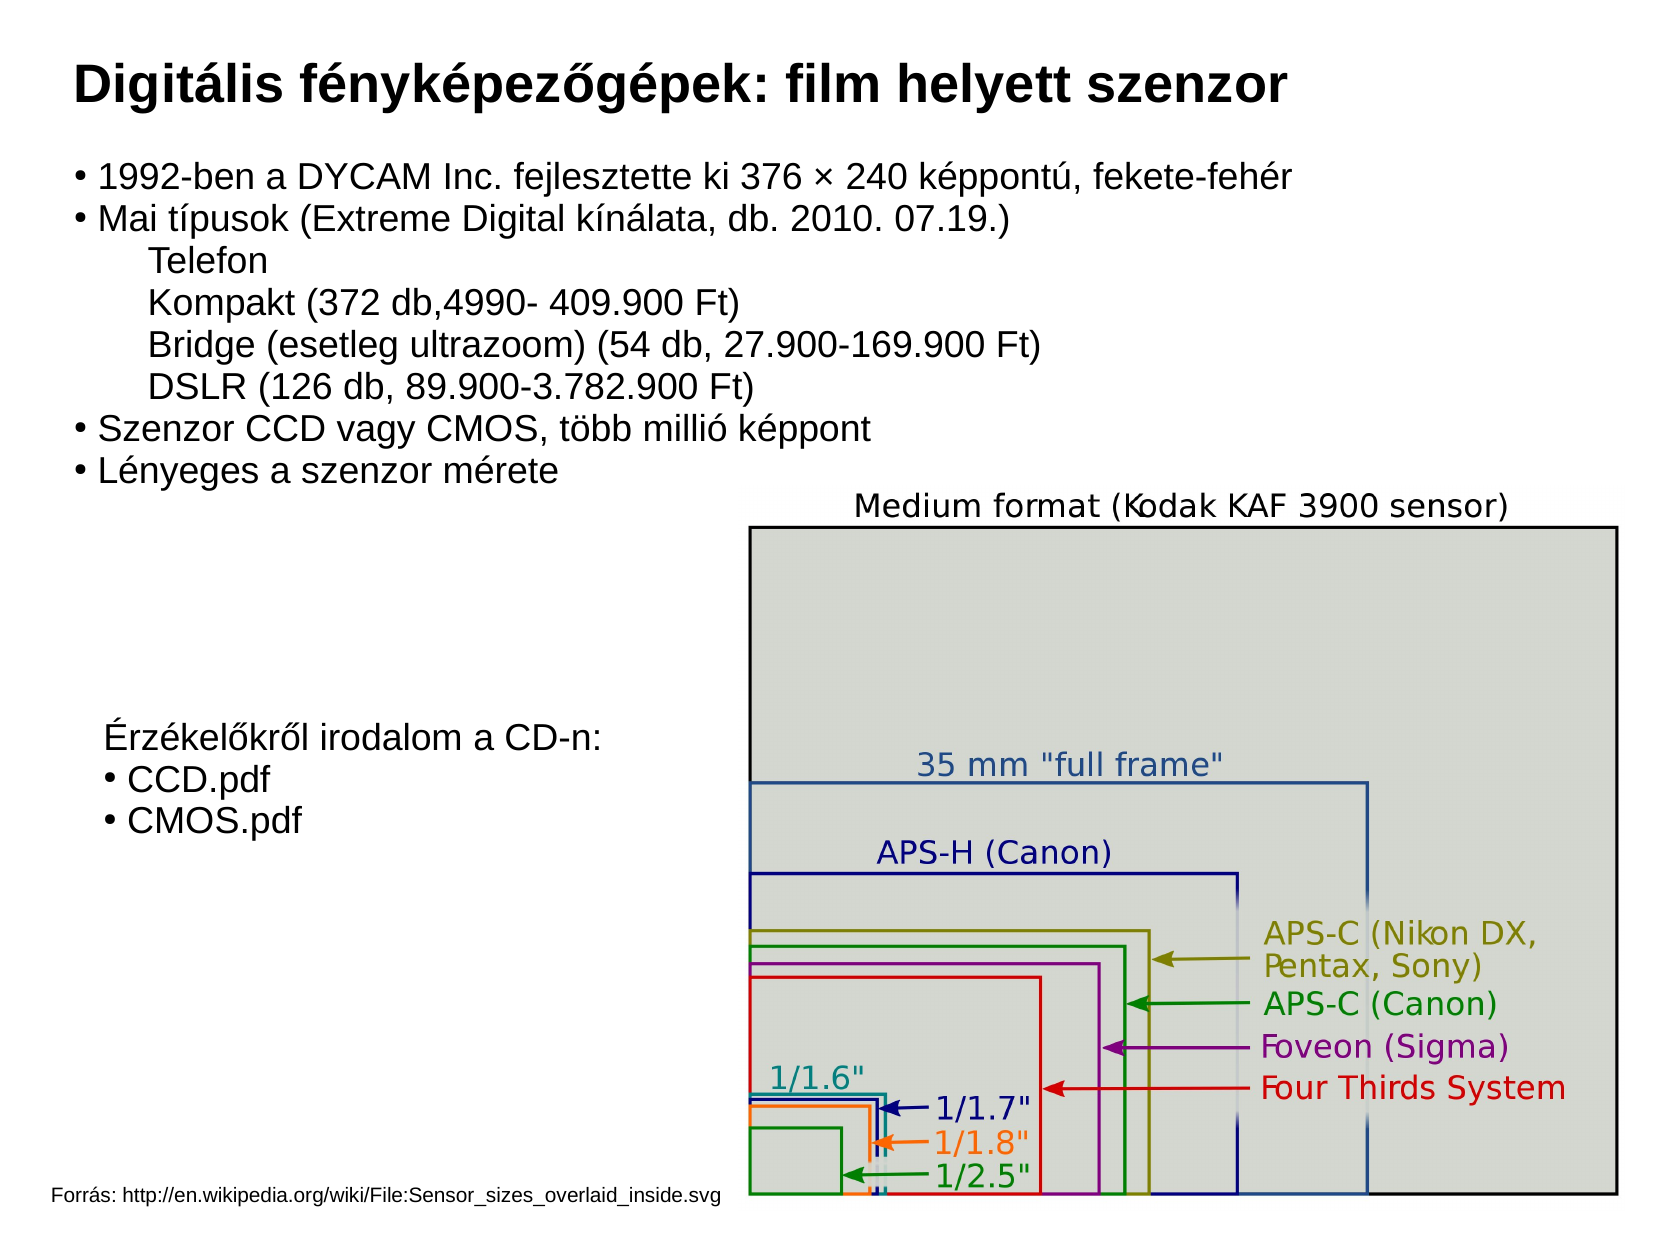

Digitális fényképezőgépek: film helyett szenzor
 1992-ben a DYCAM Inc. fejlesztette ki 376 × 240 képpontú, fekete-fehér
 Mai típusok (Extreme Digital kínálata, db. 2010. 07.19.)
	Telefon
	Kompakt (372 db,4990- 409.900 Ft)
	Bridge (esetleg ultrazoom) (54 db, 27.900-169.900 Ft)
	DSLR (126 db, 89.900-3.782.900 Ft)
 Szenzor CCD vagy CMOS, több millió képpont
 Lényeges a szenzor mérete
Érzékelőkről irodalom a CD-n:
 CCD.pdf
 CMOS.pdf
Forrás: http://en.wikipedia.org/wiki/File:Sensor_sizes_overlaid_inside.svg